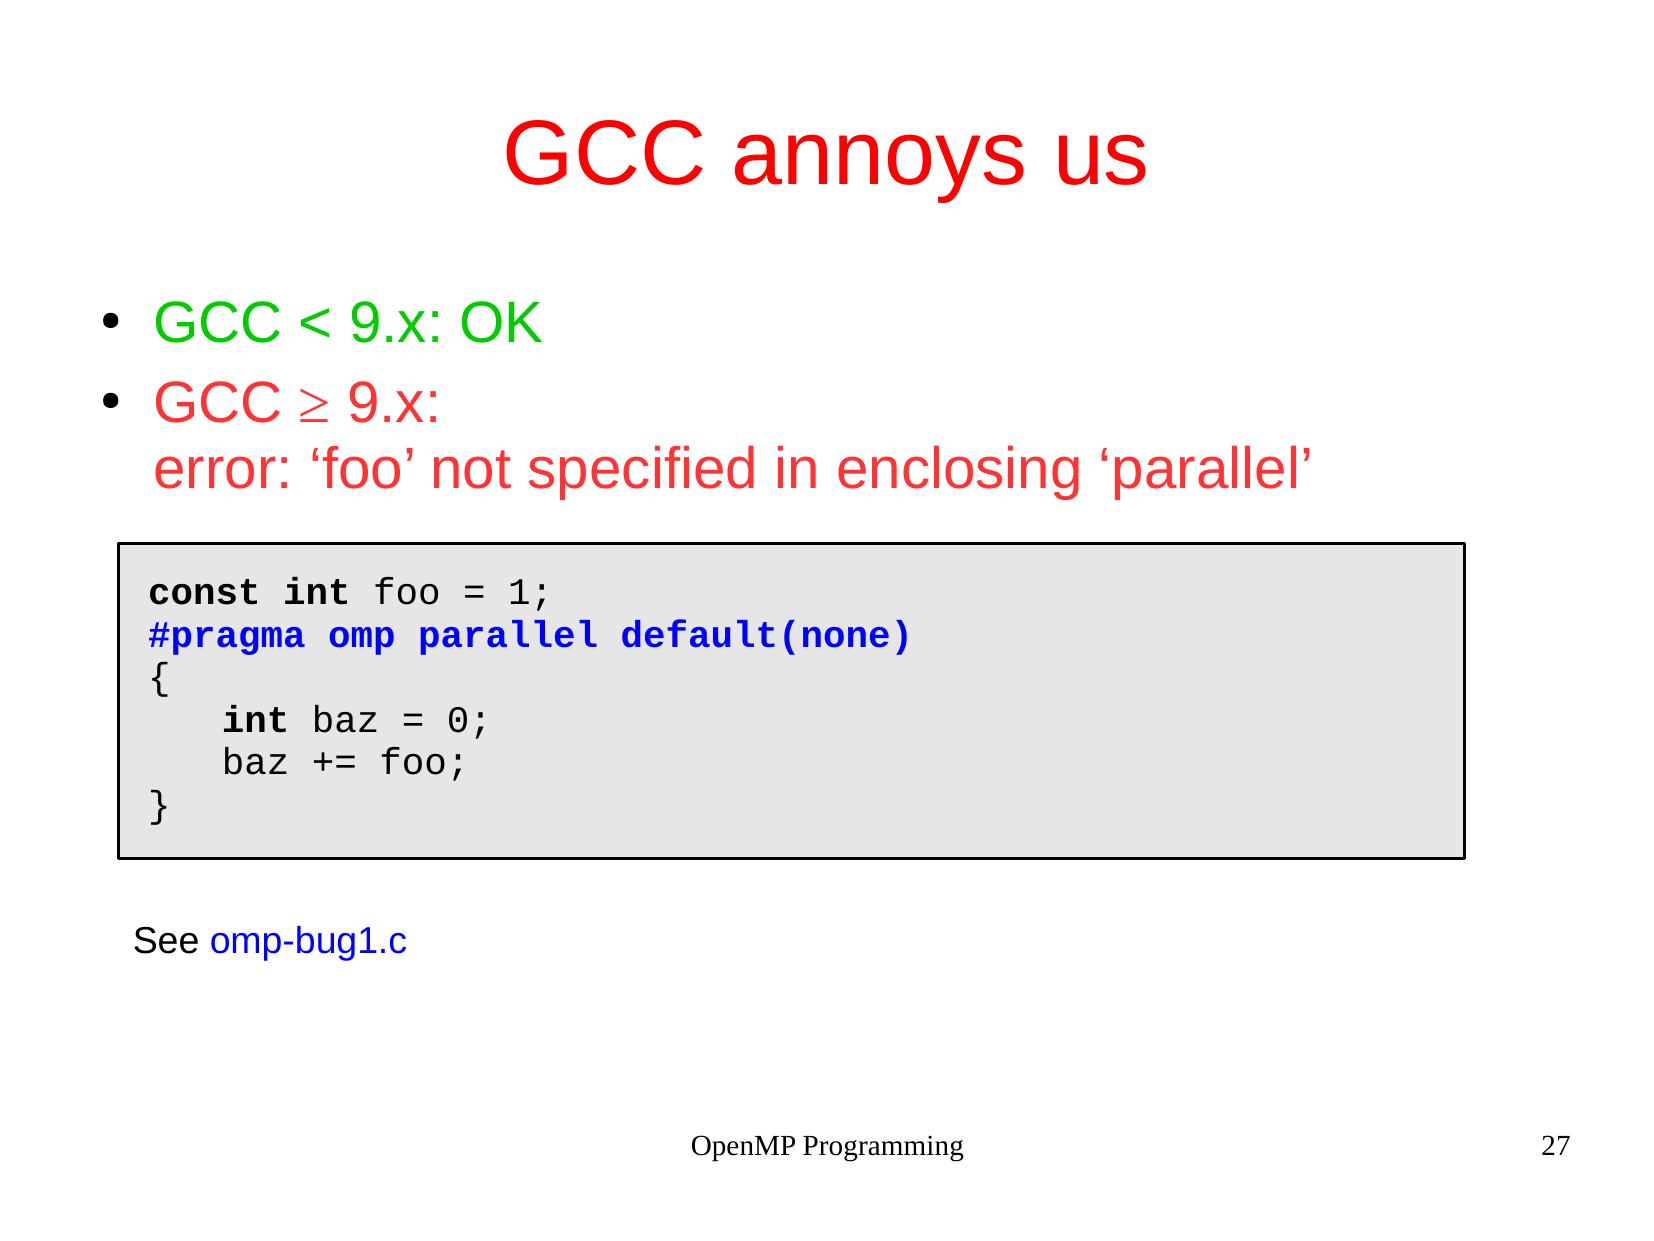

# GCC annoys us
GCC < 9.x: OK
GCC ≥ 9.x:
error: ‘foo’ not specified in enclosing ‘parallel’
const int foo = 1;
#pragma omp parallel default(none)
{
	int baz = 0;
	baz += foo;
}
See omp-bug1.c
OpenMP Programming
27